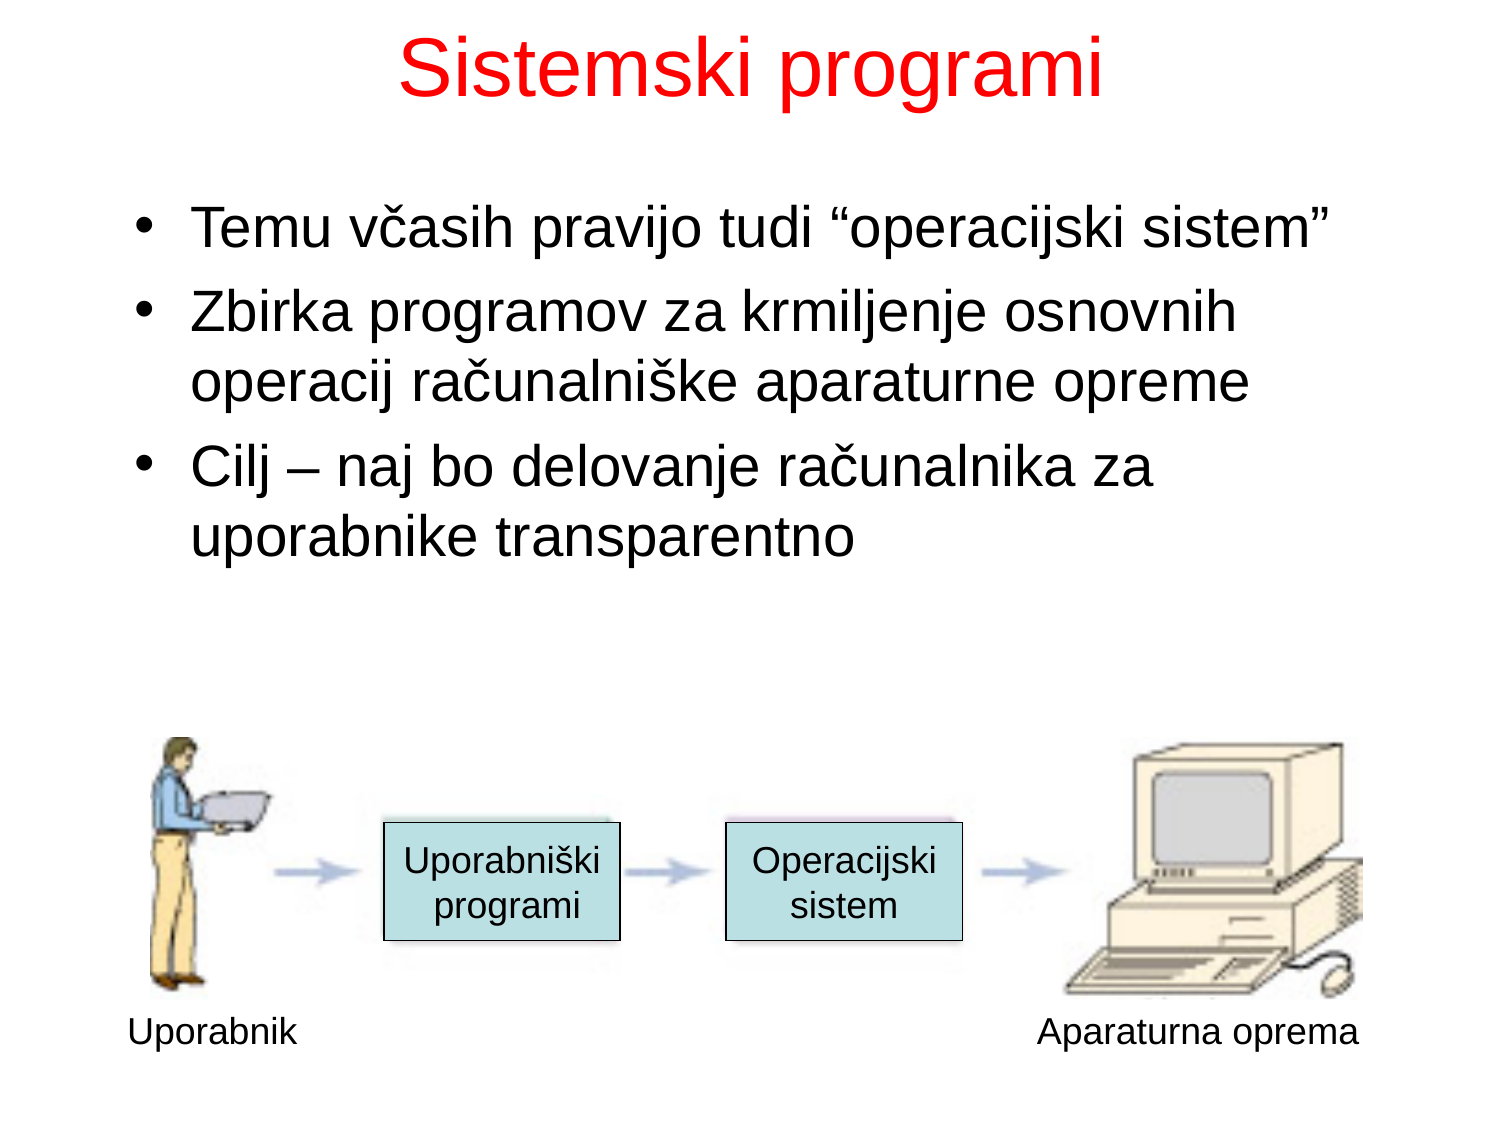

Sistemski programi
# Temu včasih pravijo tudi “operacijski sistem”
Zbirka programov za krmiljenje osnovnih operacij računalniške aparaturne opreme
Cilj – naj bo delovanje računalnika za uporabnike transparentno
Uporabniški
 programi
Operacijski
sistem
Uporabnik
Aparaturna oprema